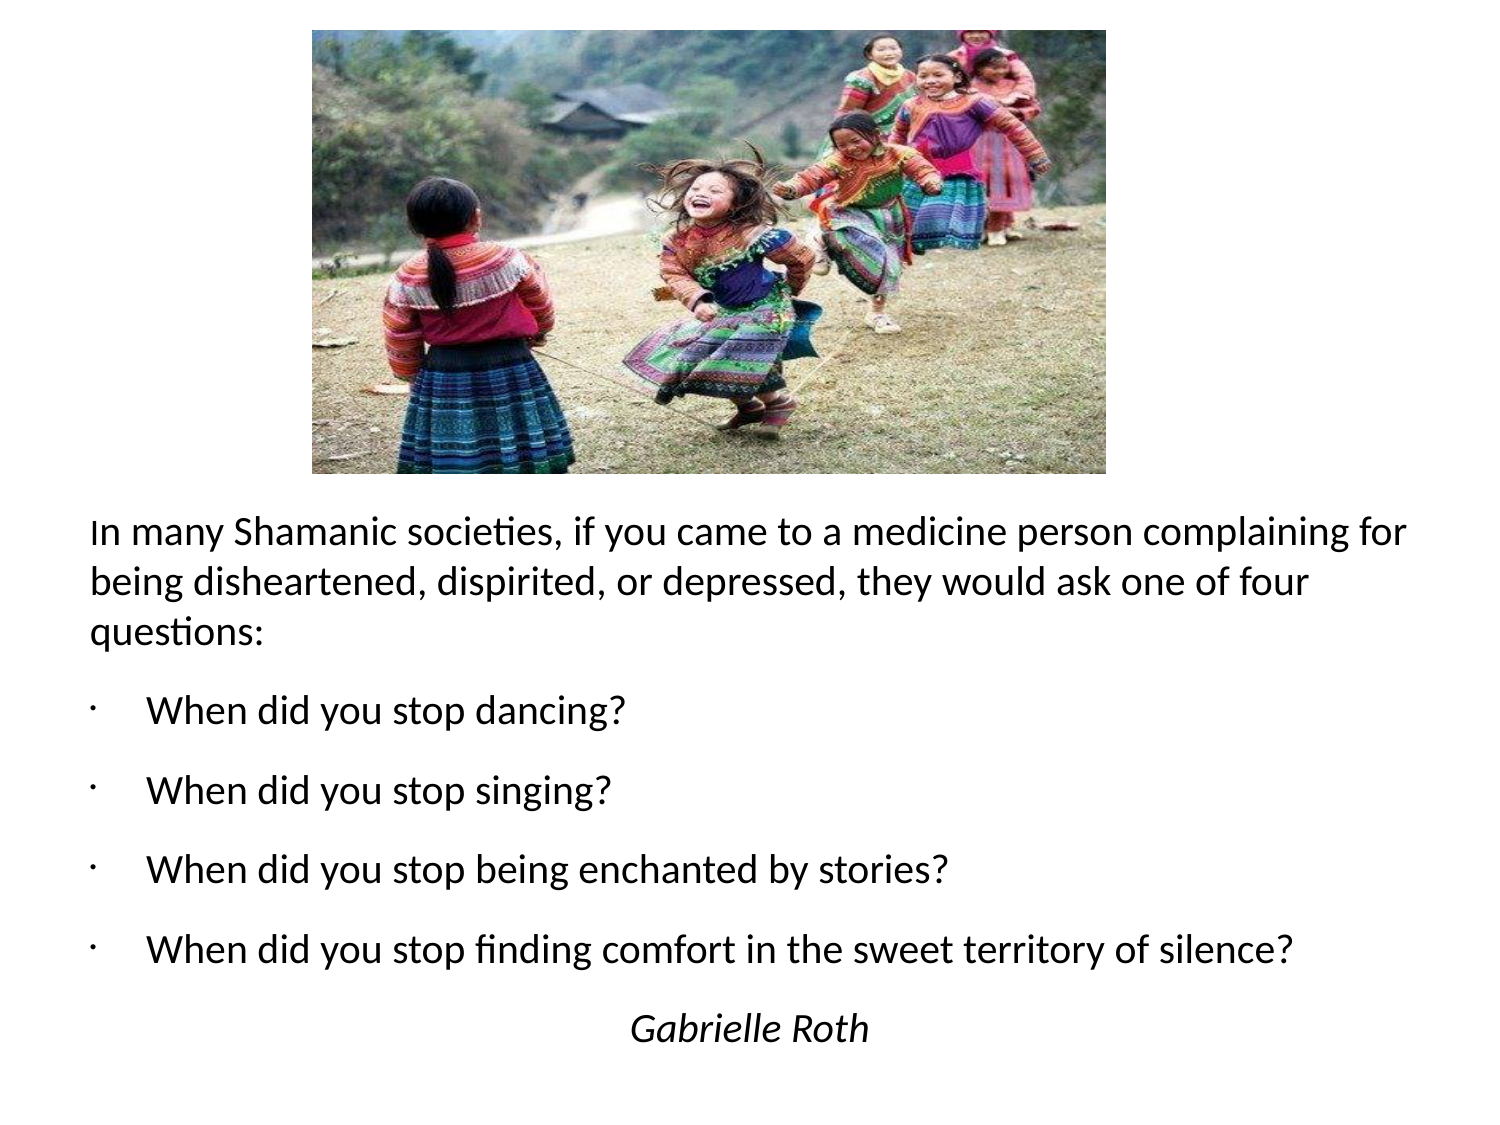

#
In many Shamanic societies, if you came to a medicine person complaining for being disheartened, dispirited, or depressed, they would ask one of four questions:
When did you stop dancing?
When did you stop singing?
When did you stop being enchanted by stories?
When did you stop finding comfort in the sweet territory of silence?
Gabrielle Roth